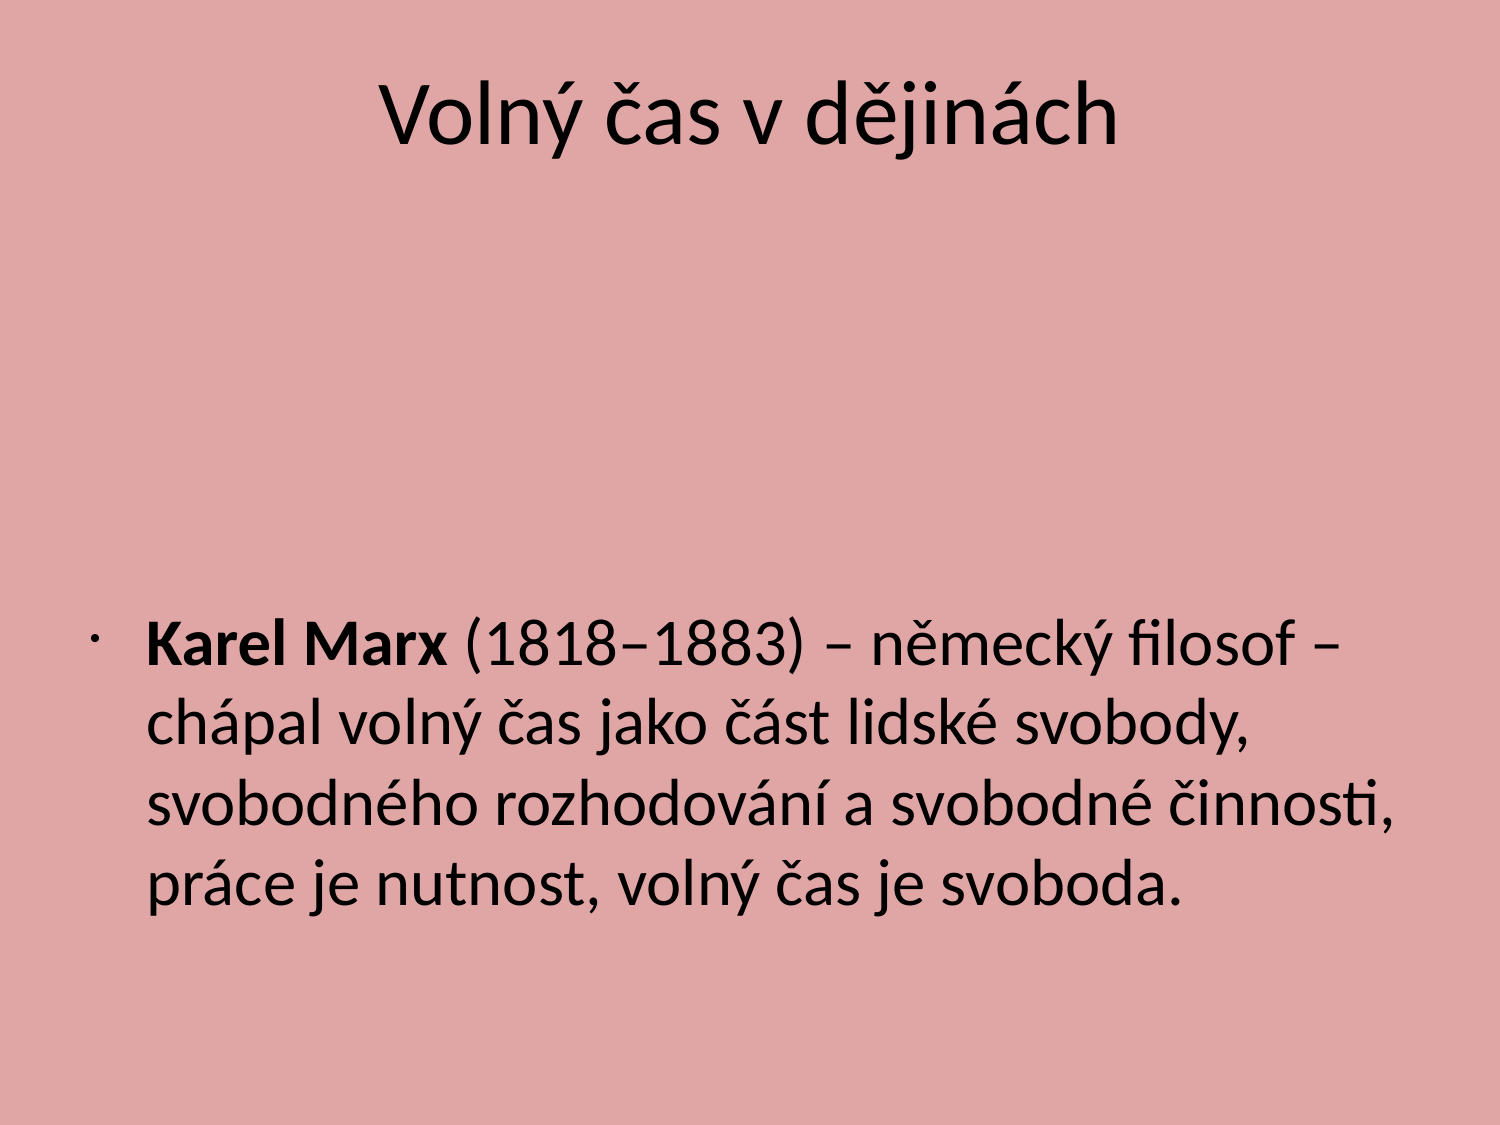

# Volný čas v dějinách
Karel Marx (1818–1883) – německý filosof – chápal volný čas jako část lidské svobody, svobodného rozhodování a svobodné činnosti, práce je nutnost, volný čas je svoboda.